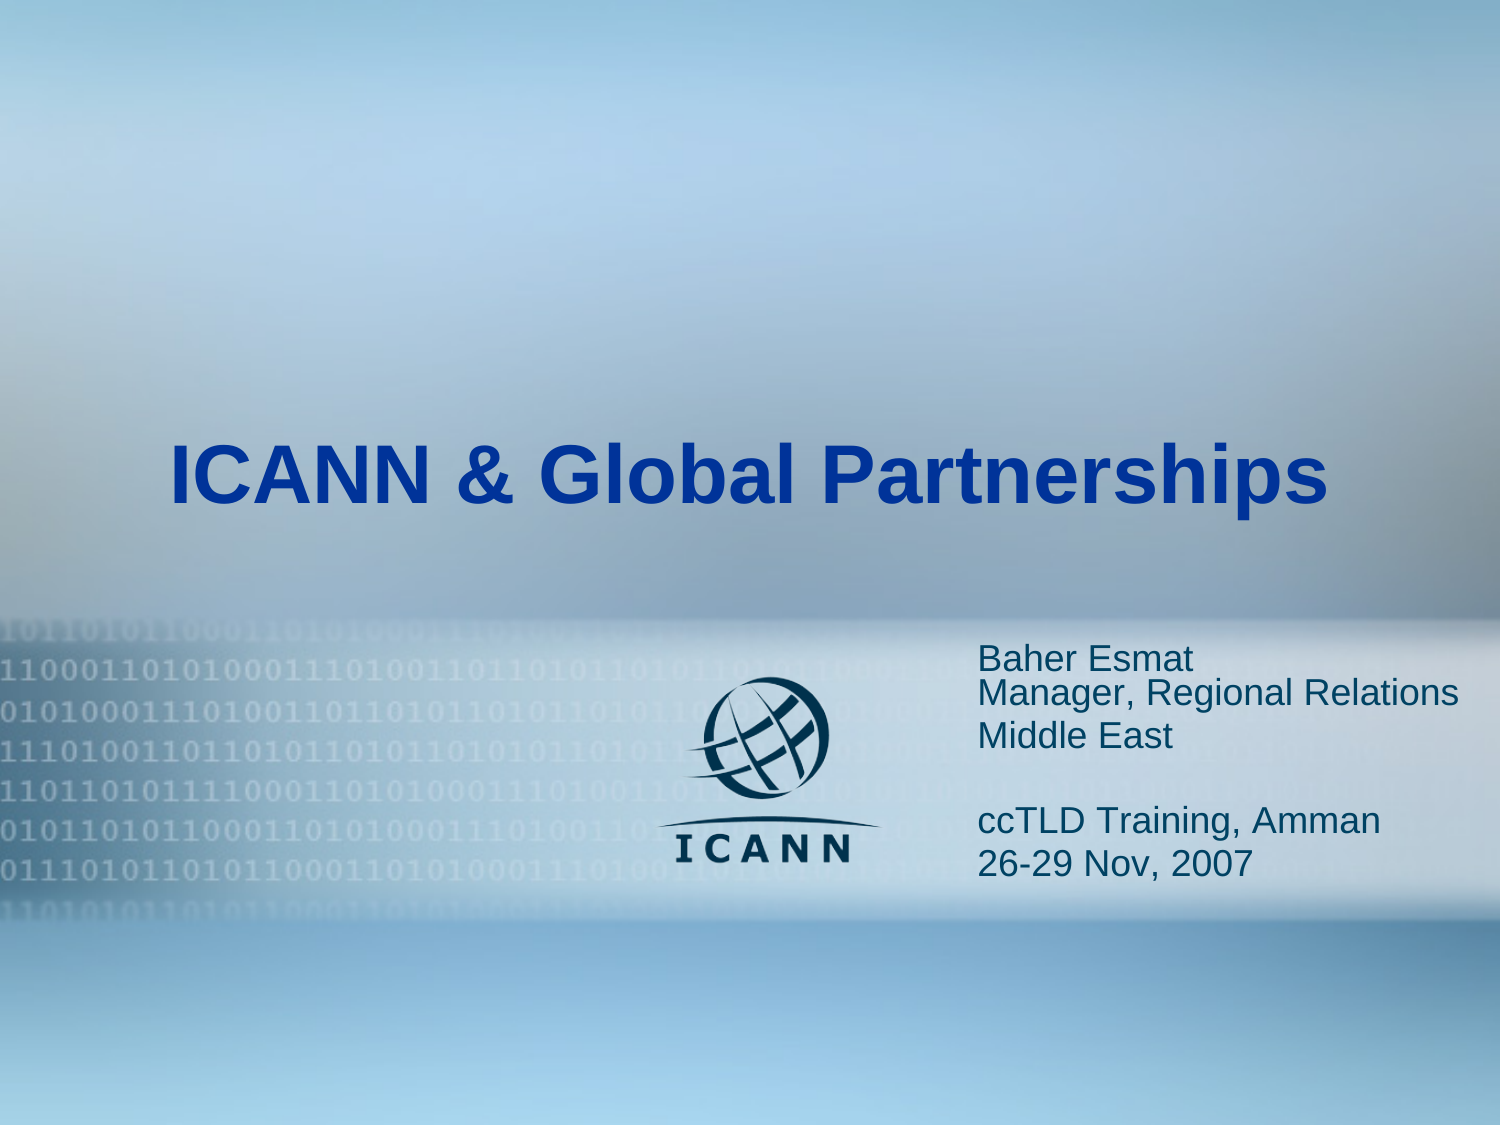

# ICANN & Global Partnerships
Baher Esmat
Manager, Regional Relations
Middle East
ccTLD Training, Amman
26-29 Nov, 2007
1